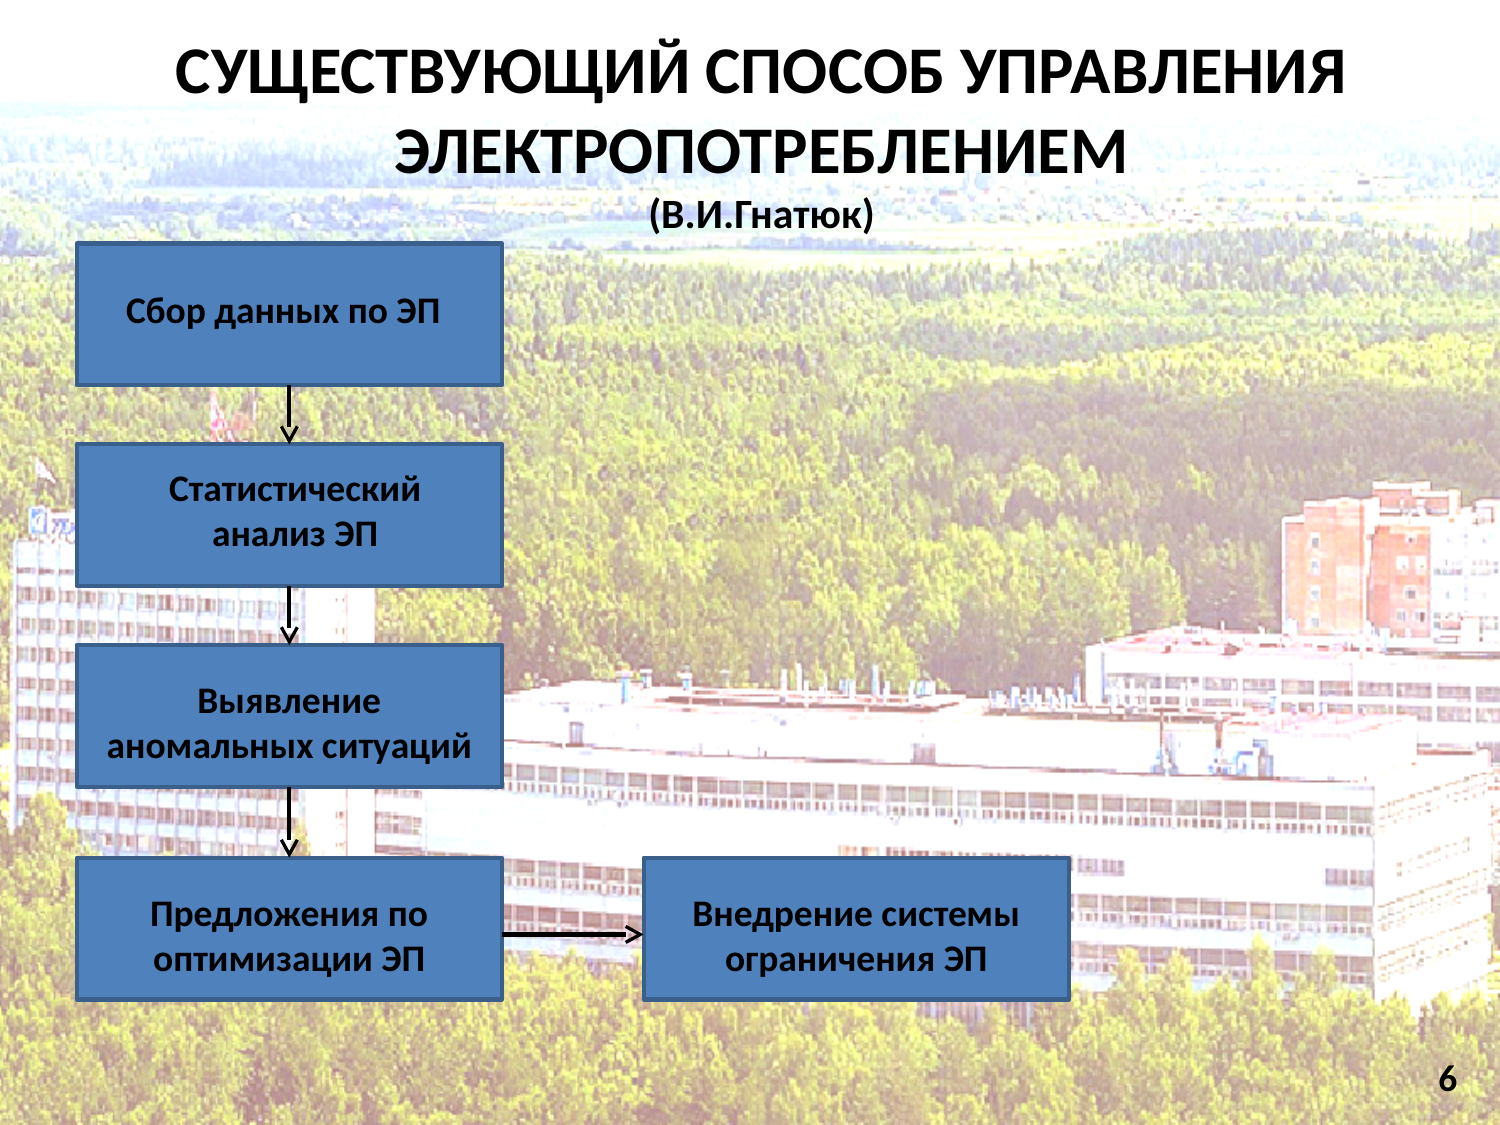

СУЩЕСТВУЮЩИЙ СПОСОБ УПРАВЛЕНИЯ ЭЛЕКТРОПОТРЕБЛЕНИЕМ
(В.И.Гнатюк)
Сбор данных по ЭП
Статистический анализ ЭП
Выявление аномальных ситуаций
Предложения по оптимизации ЭП
Внедрение системы ограничения ЭП
6